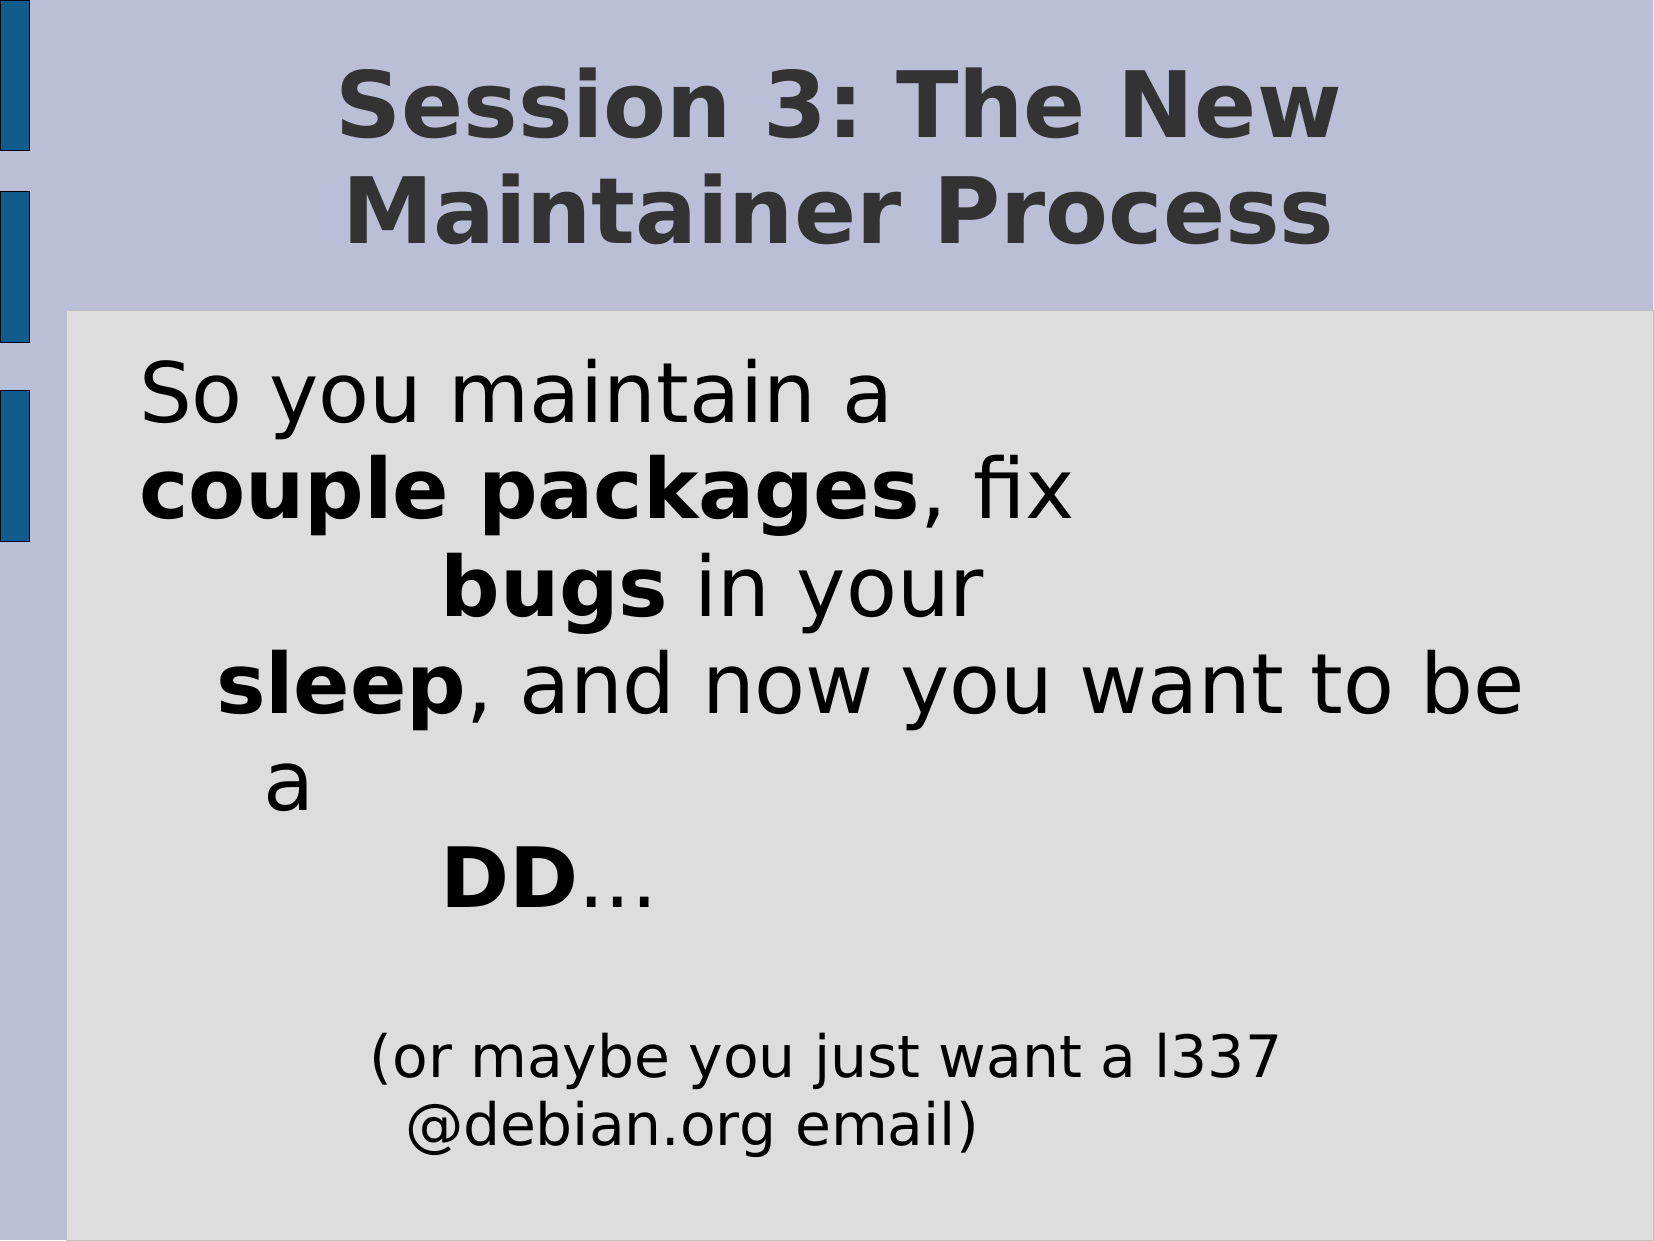

# Session 3: The New Maintainer Process
So you maintain a
couple packages, fix
bugs in your
sleep, and now you want to be a
DD...
(or maybe you just want a l337 @debian.org email)